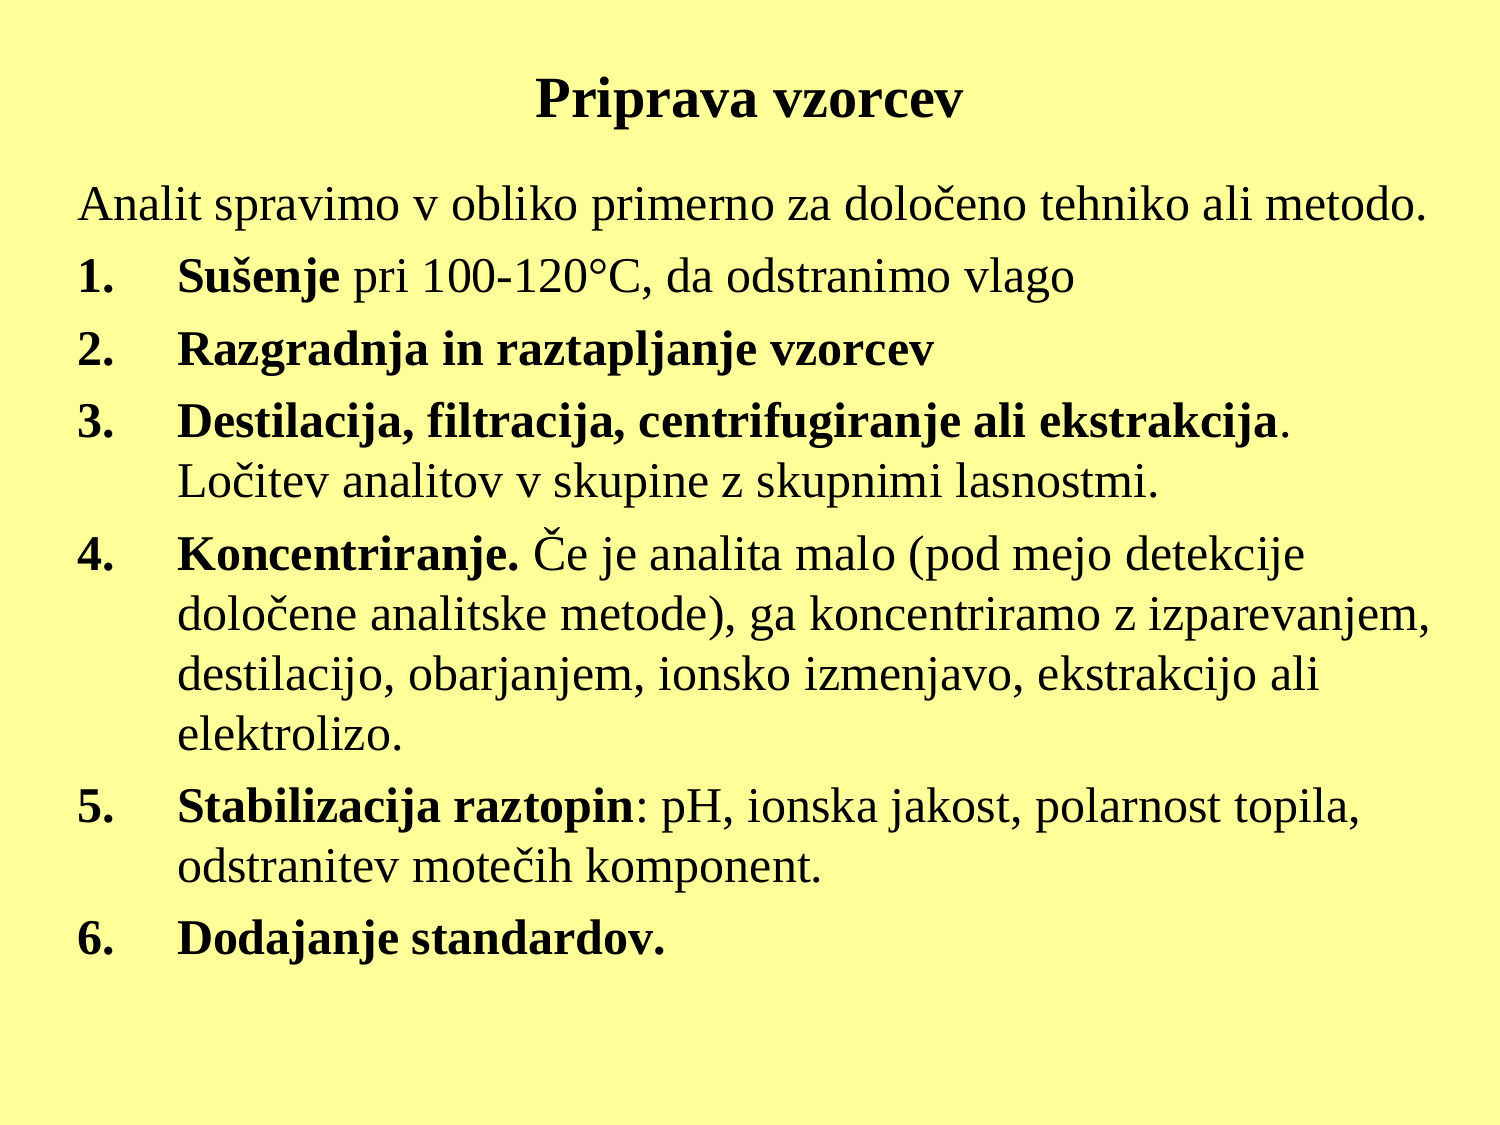

# Priprava vzorcev
Analit spravimo v obliko primerno za določeno tehniko ali metodo.
Sušenje pri 100-120°C, da odstranimo vlago
Razgradnja in raztapljanje vzorcev
Destilacija, filtracija, centrifugiranje ali ekstrakcija. Ločitev analitov v skupine z skupnimi lasnostmi.
Koncentriranje. Če je analita malo (pod mejo detekcije določene analitske metode), ga koncentriramo z izparevanjem, destilacijo, obarjanjem, ionsko izmenjavo, ekstrakcijo ali elektrolizo.
Stabilizacija raztopin: pH, ionska jakost, polarnost topila, odstranitev motečih komponent.
Dodajanje standardov.